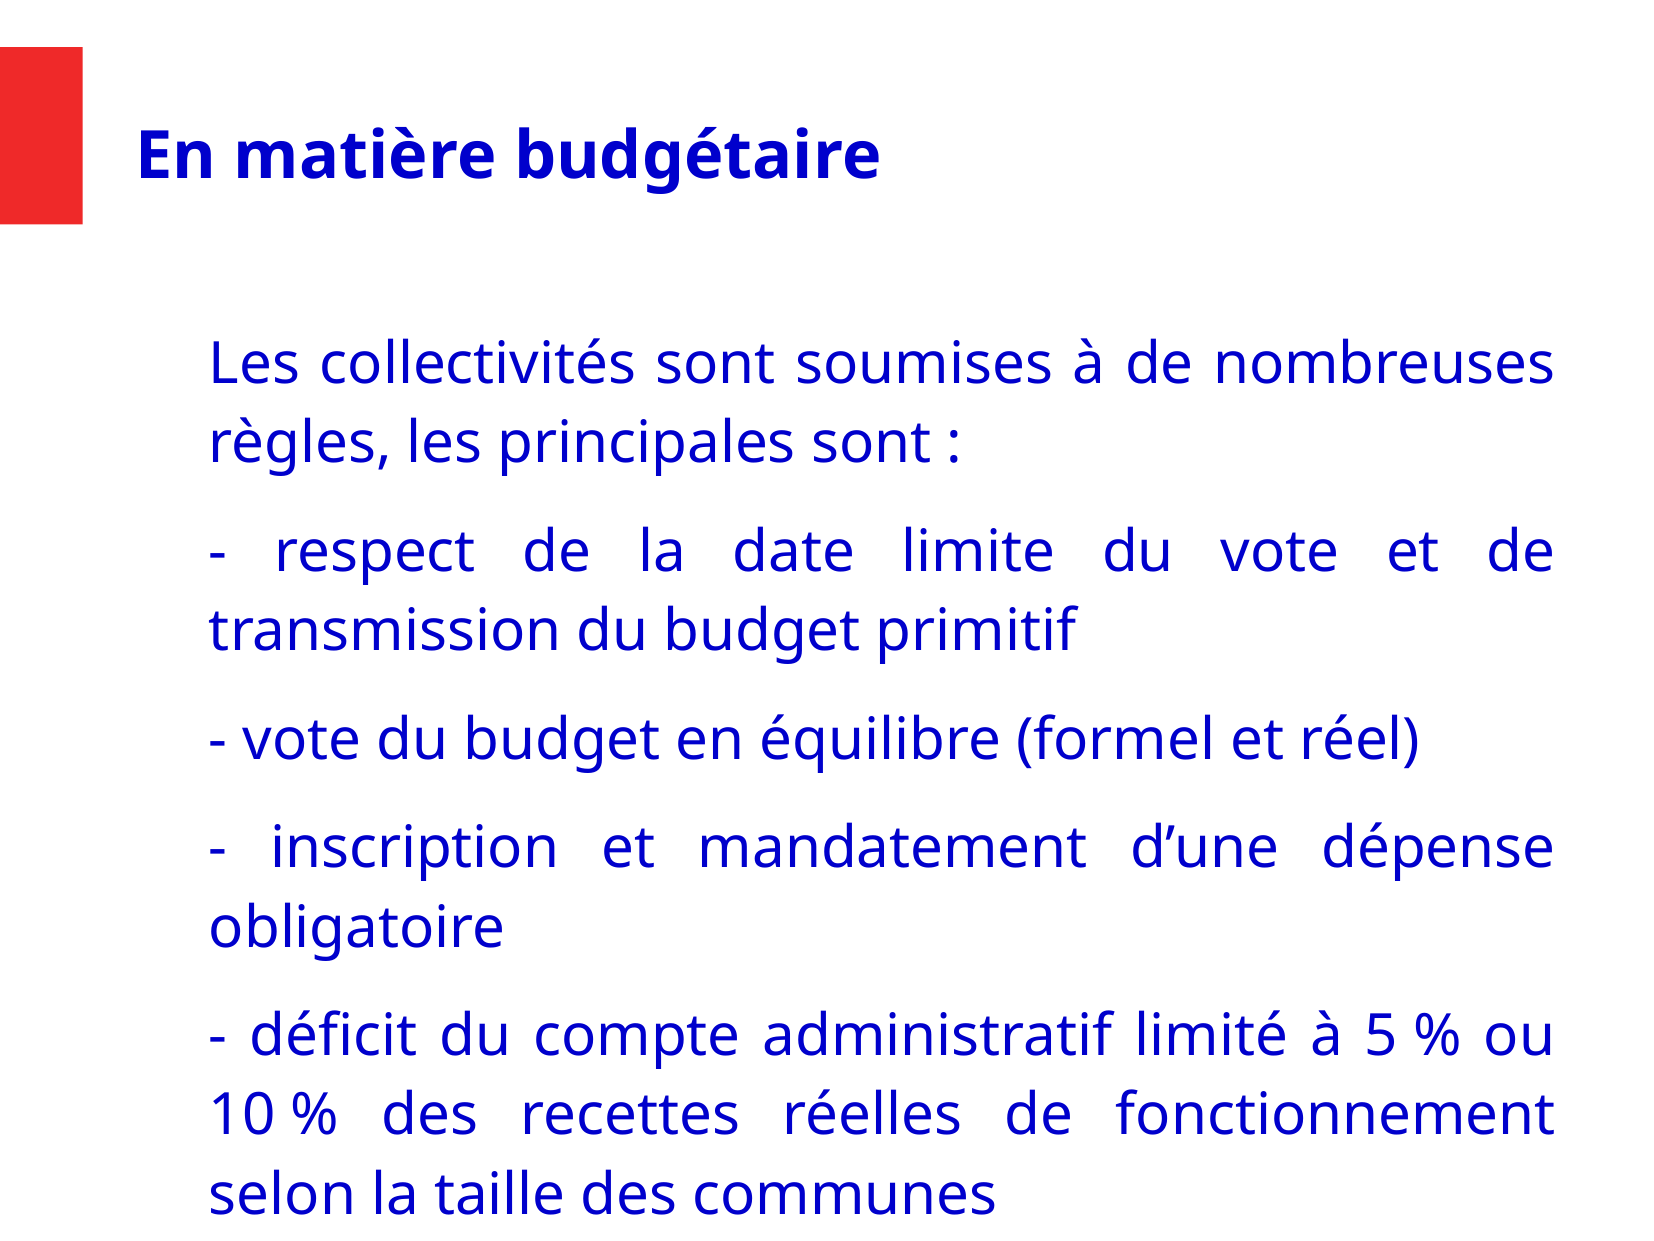

# En matière budgétaire
Les collectivités sont soumises à de nombreuses règles, les principales sont :
- respect de la date limite du vote et de transmission du budget primitif
- vote du budget en équilibre (formel et réel)
- inscription et mandatement d’une dépense obligatoire
- déficit du compte administratif limité à 5 % ou 10 % des recettes réelles de fonctionnement selon la taille des communes